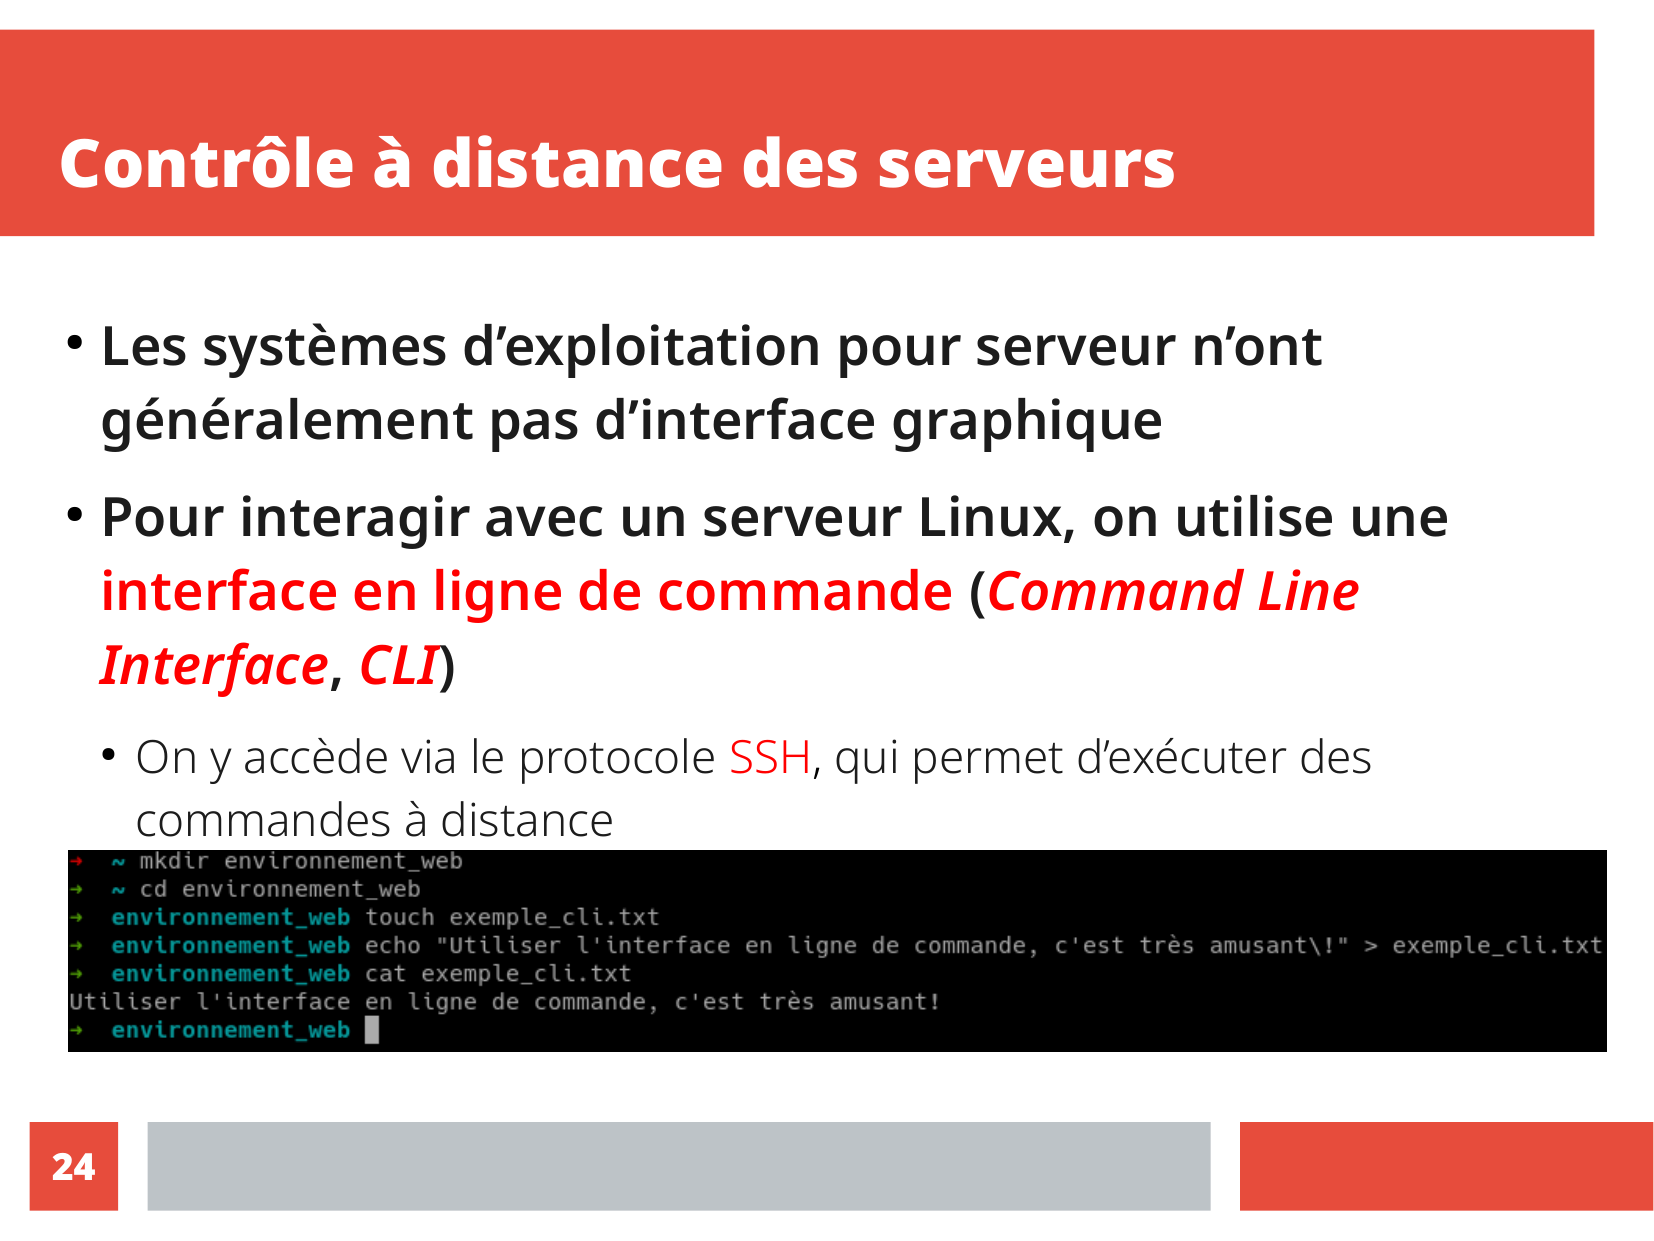

# Contrôle à distance des serveurs
Les systèmes d’exploitation pour serveur n’ont généralement pas d’interface graphique
Pour interagir avec un serveur Linux, on utilise une interface en ligne de commande (Command Line Interface, CLI)
On y accède via le protocole SSH, qui permet d’exécuter des commandes à distance
24